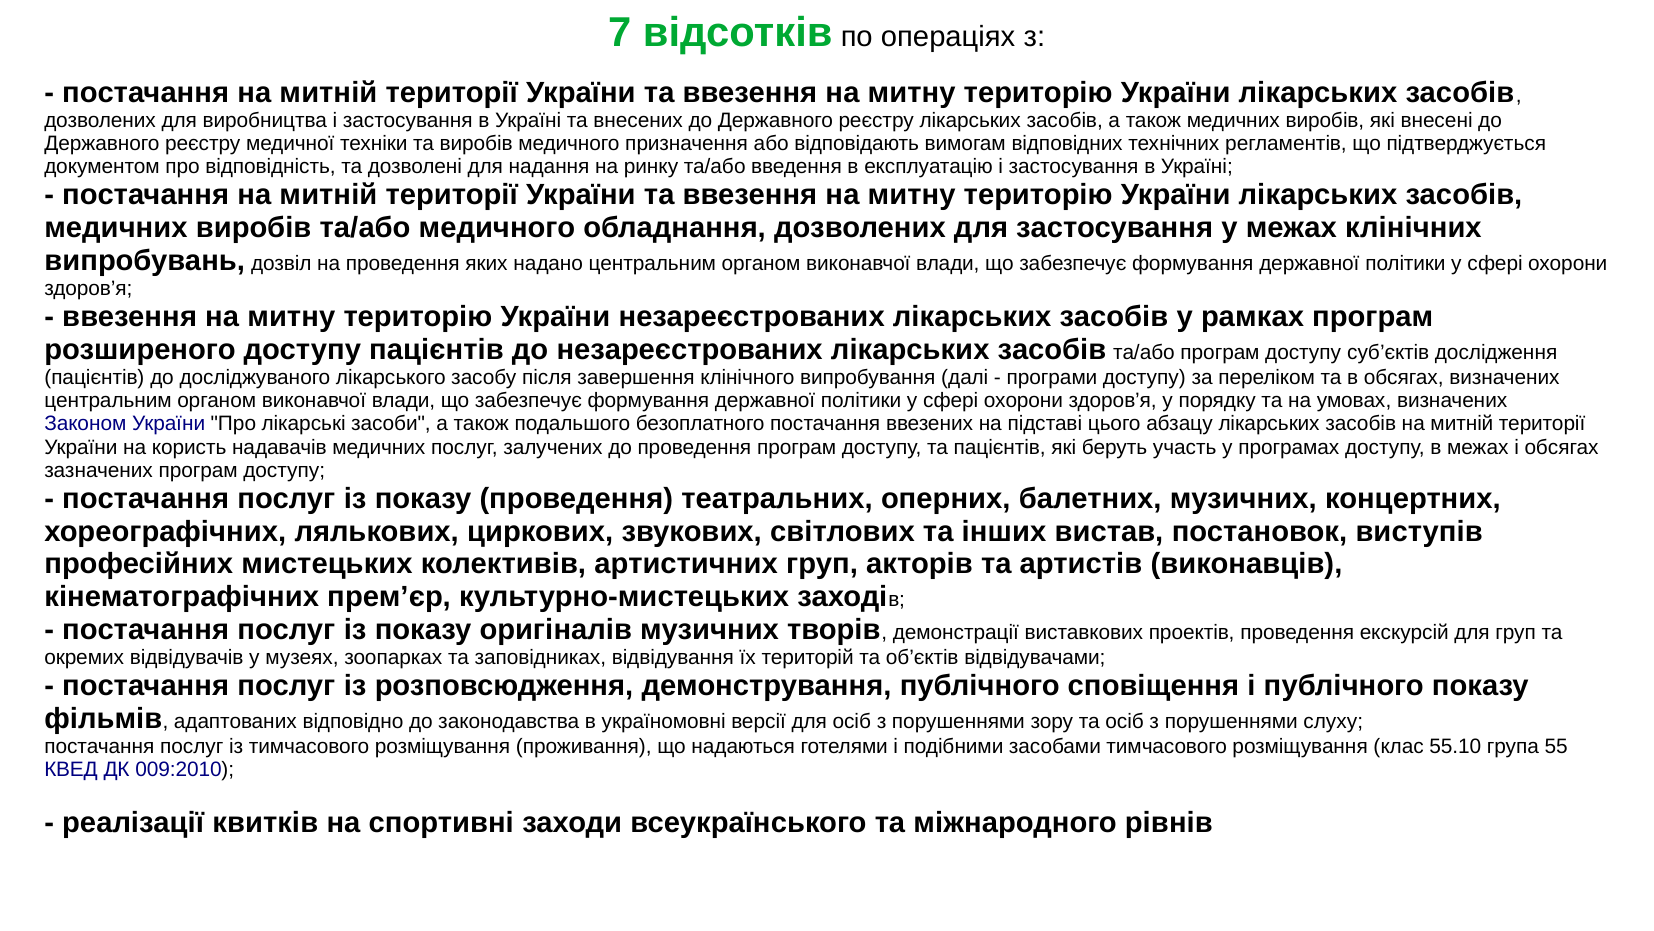

7 відсотків по операціях з:
- постачання на митній території України та ввезення на митну територію України лікарських засобів, дозволених для виробництва і застосування в Україні та внесених до Державного реєстру лікарських засобів, а також медичних виробів, які внесені до Державного реєстру медичної техніки та виробів медичного призначення або відповідають вимогам відповідних технічних регламентів, що підтверджується документом про відповідність, та дозволені для надання на ринку та/або введення в експлуатацію і застосування в Україні;
- постачання на митній території України та ввезення на митну територію України лікарських засобів, медичних виробів та/або медичного обладнання, дозволених для застосування у межах клінічних випробувань, дозвіл на проведення яких надано центральним органом виконавчої влади, що забезпечує формування державної політики у сфері охорони здоров’я;
- ввезення на митну територію України незареєстрованих лікарських засобів у рамках програм розширеного доступу пацієнтів до незареєстрованих лікарських засобів та/або програм доступу суб’єктів дослідження (пацієнтів) до досліджуваного лікарського засобу після завершення клінічного випробування (далі - програми доступу) за переліком та в обсягах, визначених центральним органом виконавчої влади, що забезпечує формування державної політики у сфері охорони здоров’я, у порядку та на умовах, визначених Законом України "Про лікарські засоби", а також подальшого безоплатного постачання ввезених на підставі цього абзацу лікарських засобів на митній території України на користь надавачів медичних послуг, залучених до проведення програм доступу, та пацієнтів, які беруть участь у програмах доступу, в межах і обсягах зазначених програм доступу;
- постачання послуг із показу (проведення) театральних, оперних, балетних, музичних, концертних, хореографічних, лялькових, циркових, звукових, світлових та інших вистав, постановок, виступів професійних мистецьких колективів, артистичних груп, акторів та артистів (виконавців), кінематографічних прем’єр, культурно-мистецьких заходів;
- постачання послуг із показу оригіналів музичних творів, демонстрації виставкових проектів, проведення екскурсій для груп та окремих відвідувачів у музеях, зоопарках та заповідниках, відвідування їх територій та об’єктів відвідувачами;
- постачання послуг із розповсюдження, демонстрування, публічного сповіщення і публічного показу фільмів, адаптованих відповідно до законодавства в україномовні версії для осіб з порушеннями зору та осіб з порушеннями слуху;
постачання послуг із тимчасового розміщування (проживання), що надаються готелями і подібними засобами тимчасового розміщування (клас 55.10 група 55 КВЕД ДК 009:2010);
- реалізації квитків на спортивні заходи всеукраїнського та міжнародного рівнів